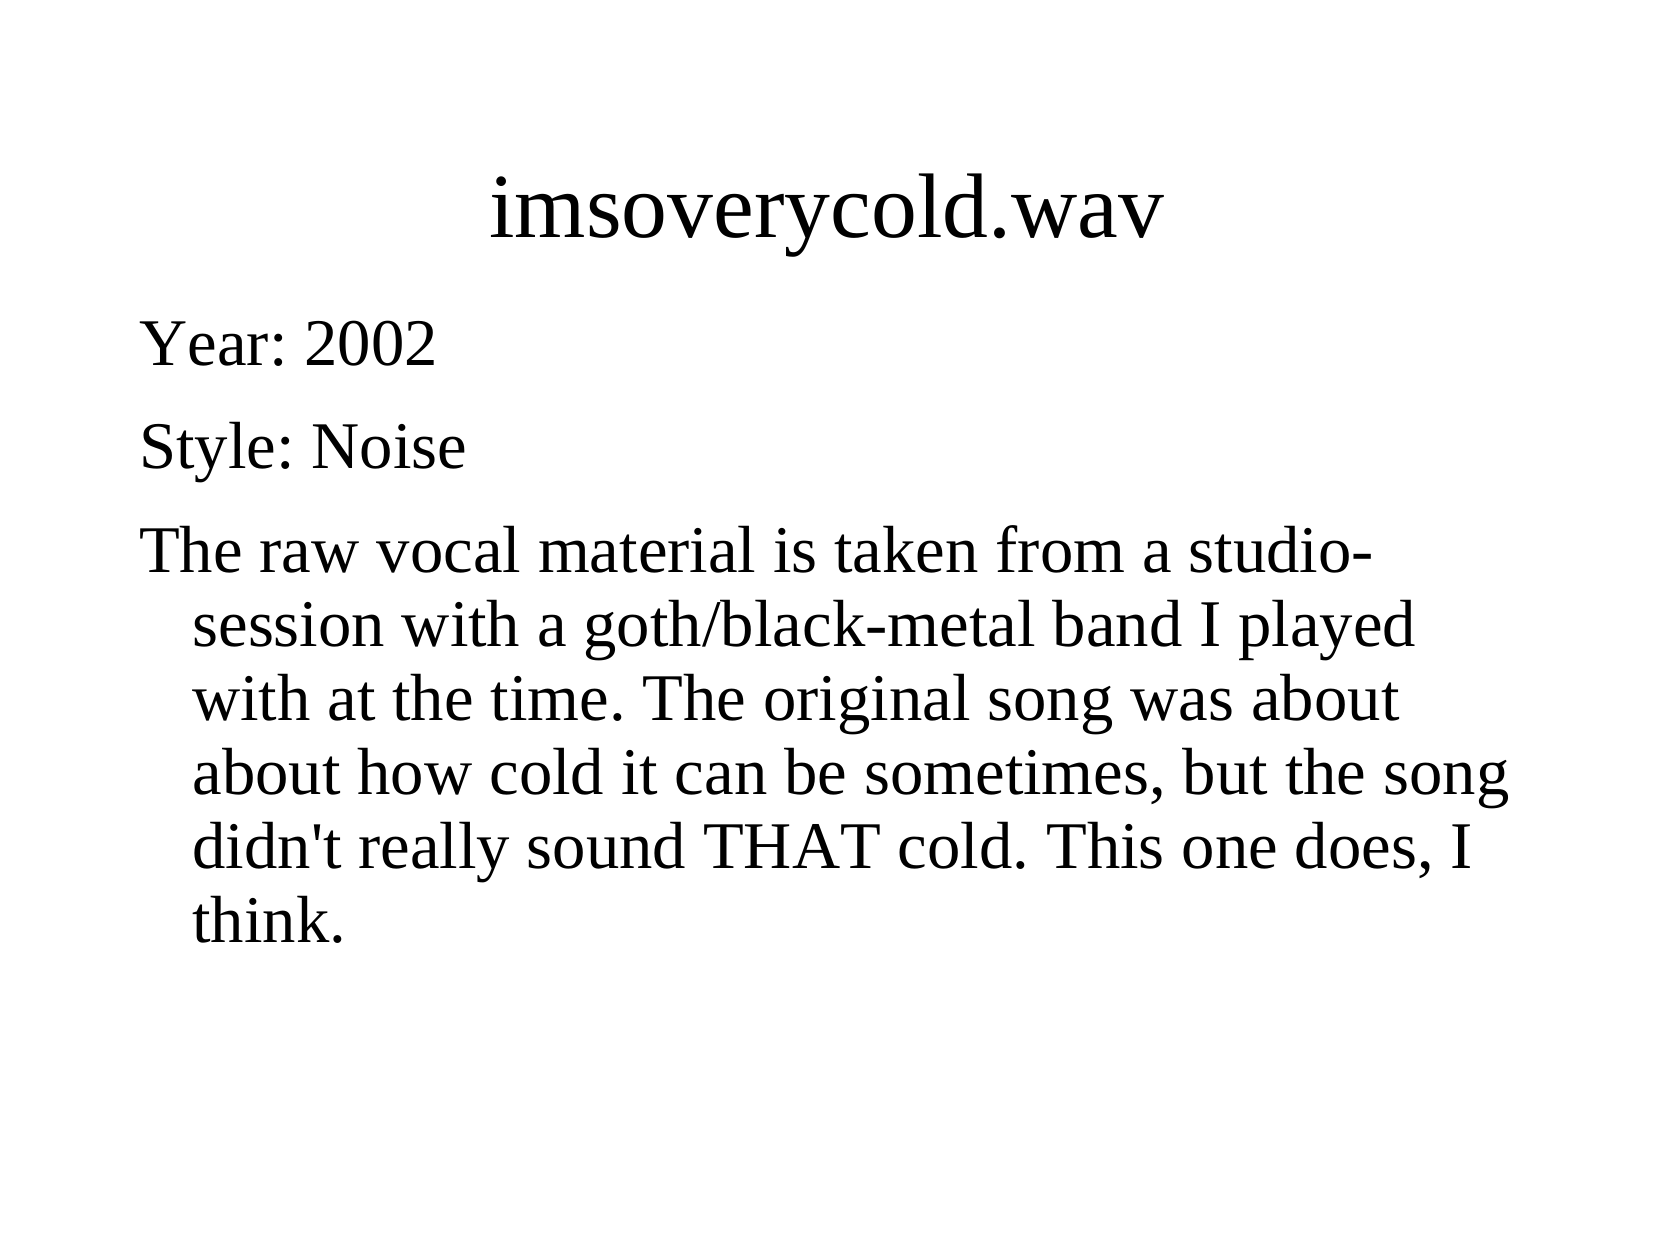

# imsoverycold.wav
Year: 2002
Style: Noise
The raw vocal material is taken from a studio-session with a goth/black-metal band I played with at the time. The original song was about about how cold it can be sometimes, but the song didn't really sound THAT cold. This one does, I think.